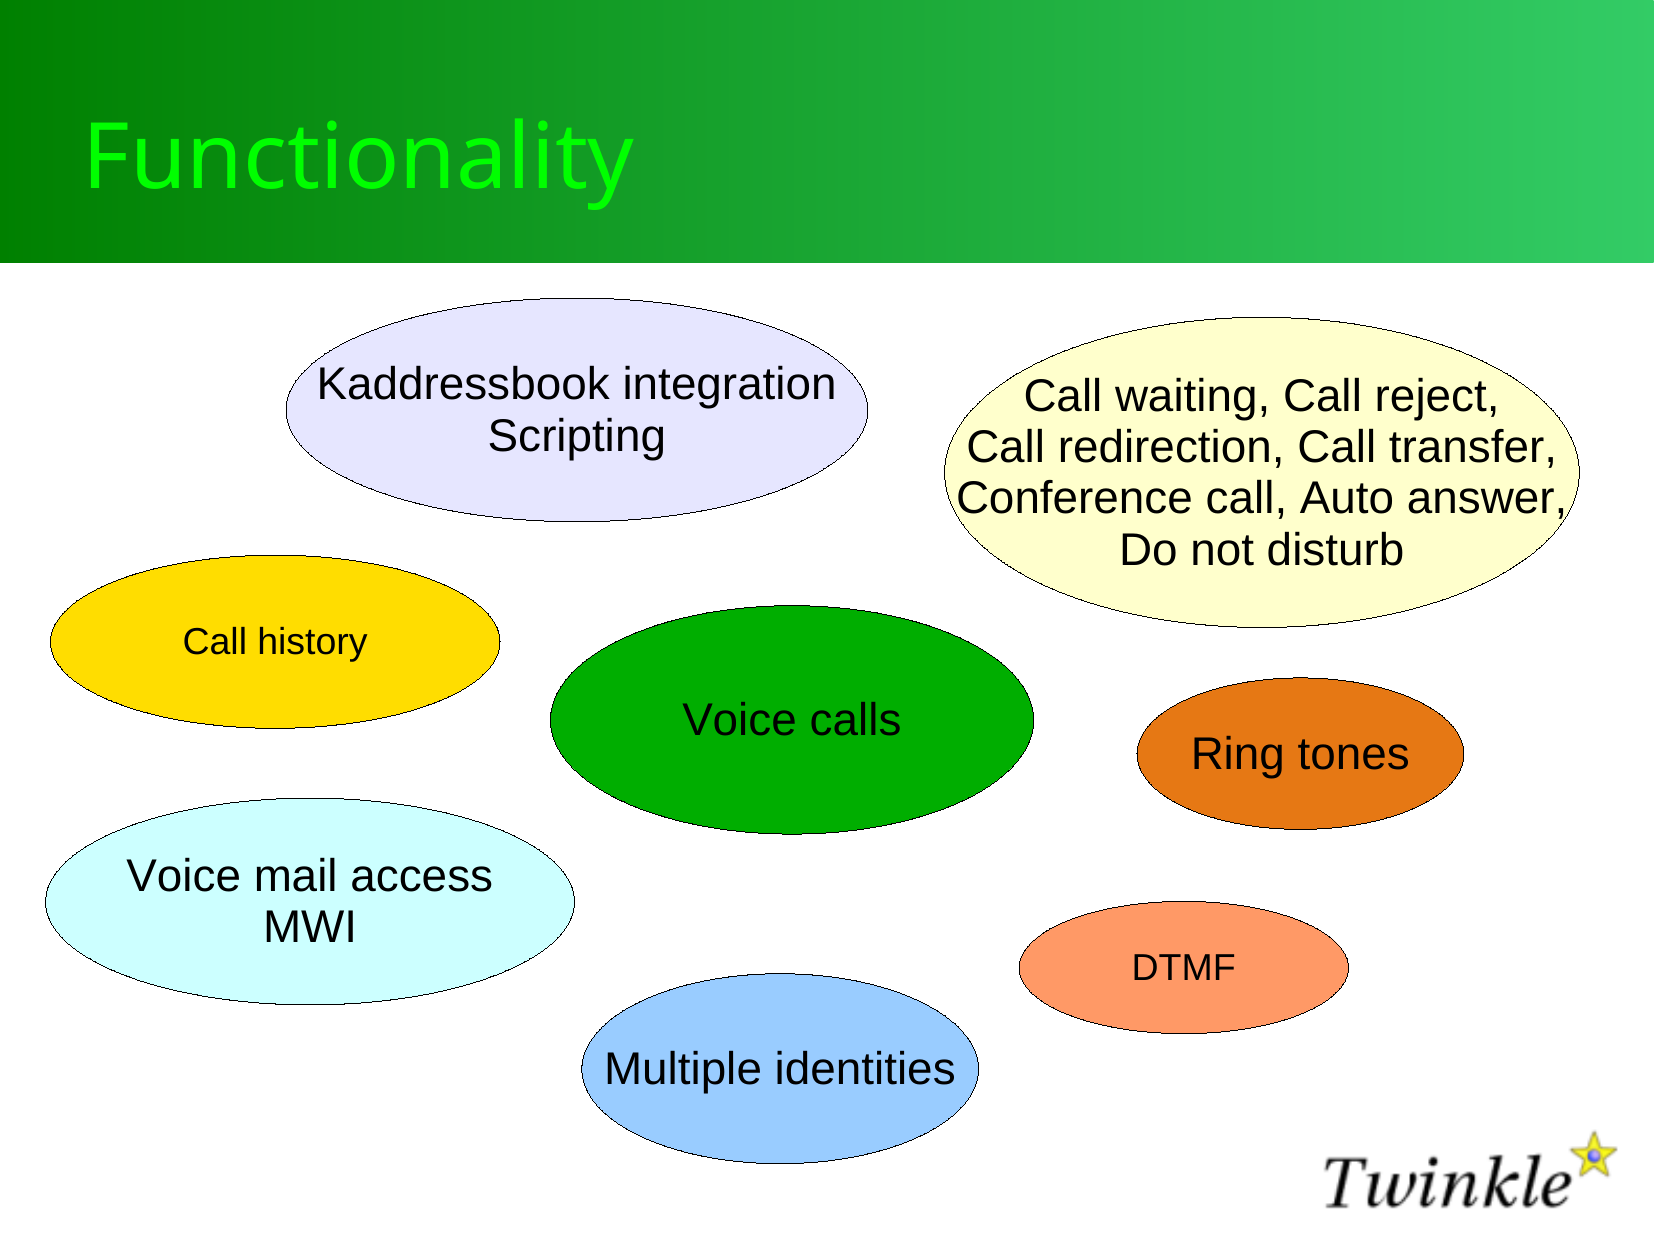

# Functionality
Kaddressbook integration
Scripting
Call waiting, Call reject,
Call redirection, Call transfer,
Conference call, Auto answer,
Do not disturb
Call history
Voice calls
Ring tones
Voice mail access
MWI
DTMF
Multiple identities